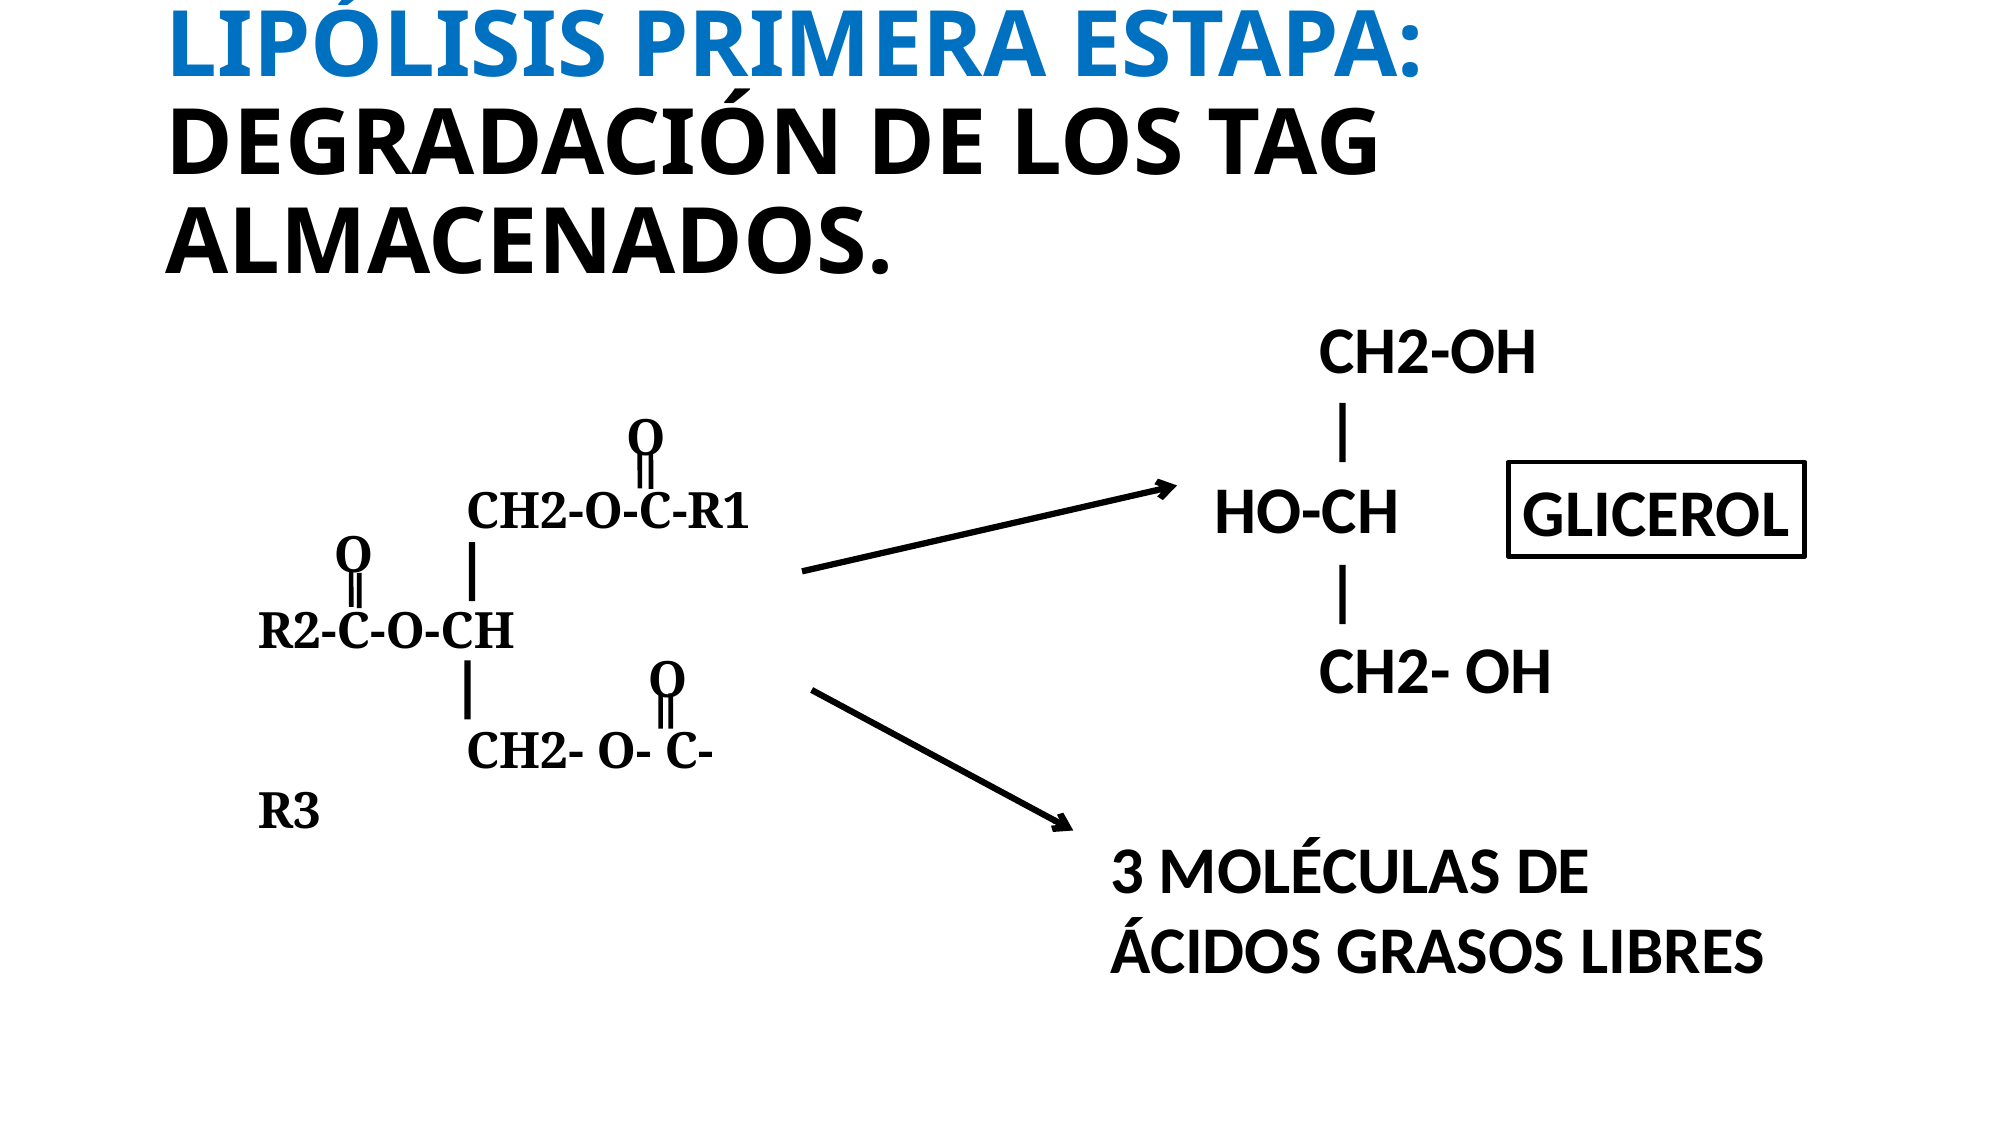

# LIPÓLISIS PRIMERA ESTAPA: DEGRADACIÓN DE LOS TAG ALMACENADOS.
 CH2-OH
 HO-CH
 CH2- OH
GLICEROL
O
 CH2-O-C-R1
R2-C-O-CH
 CH2- O- C- R3
O
O
3 MOLÉCULAS DE
ÁCIDOS GRASOS LIBRES